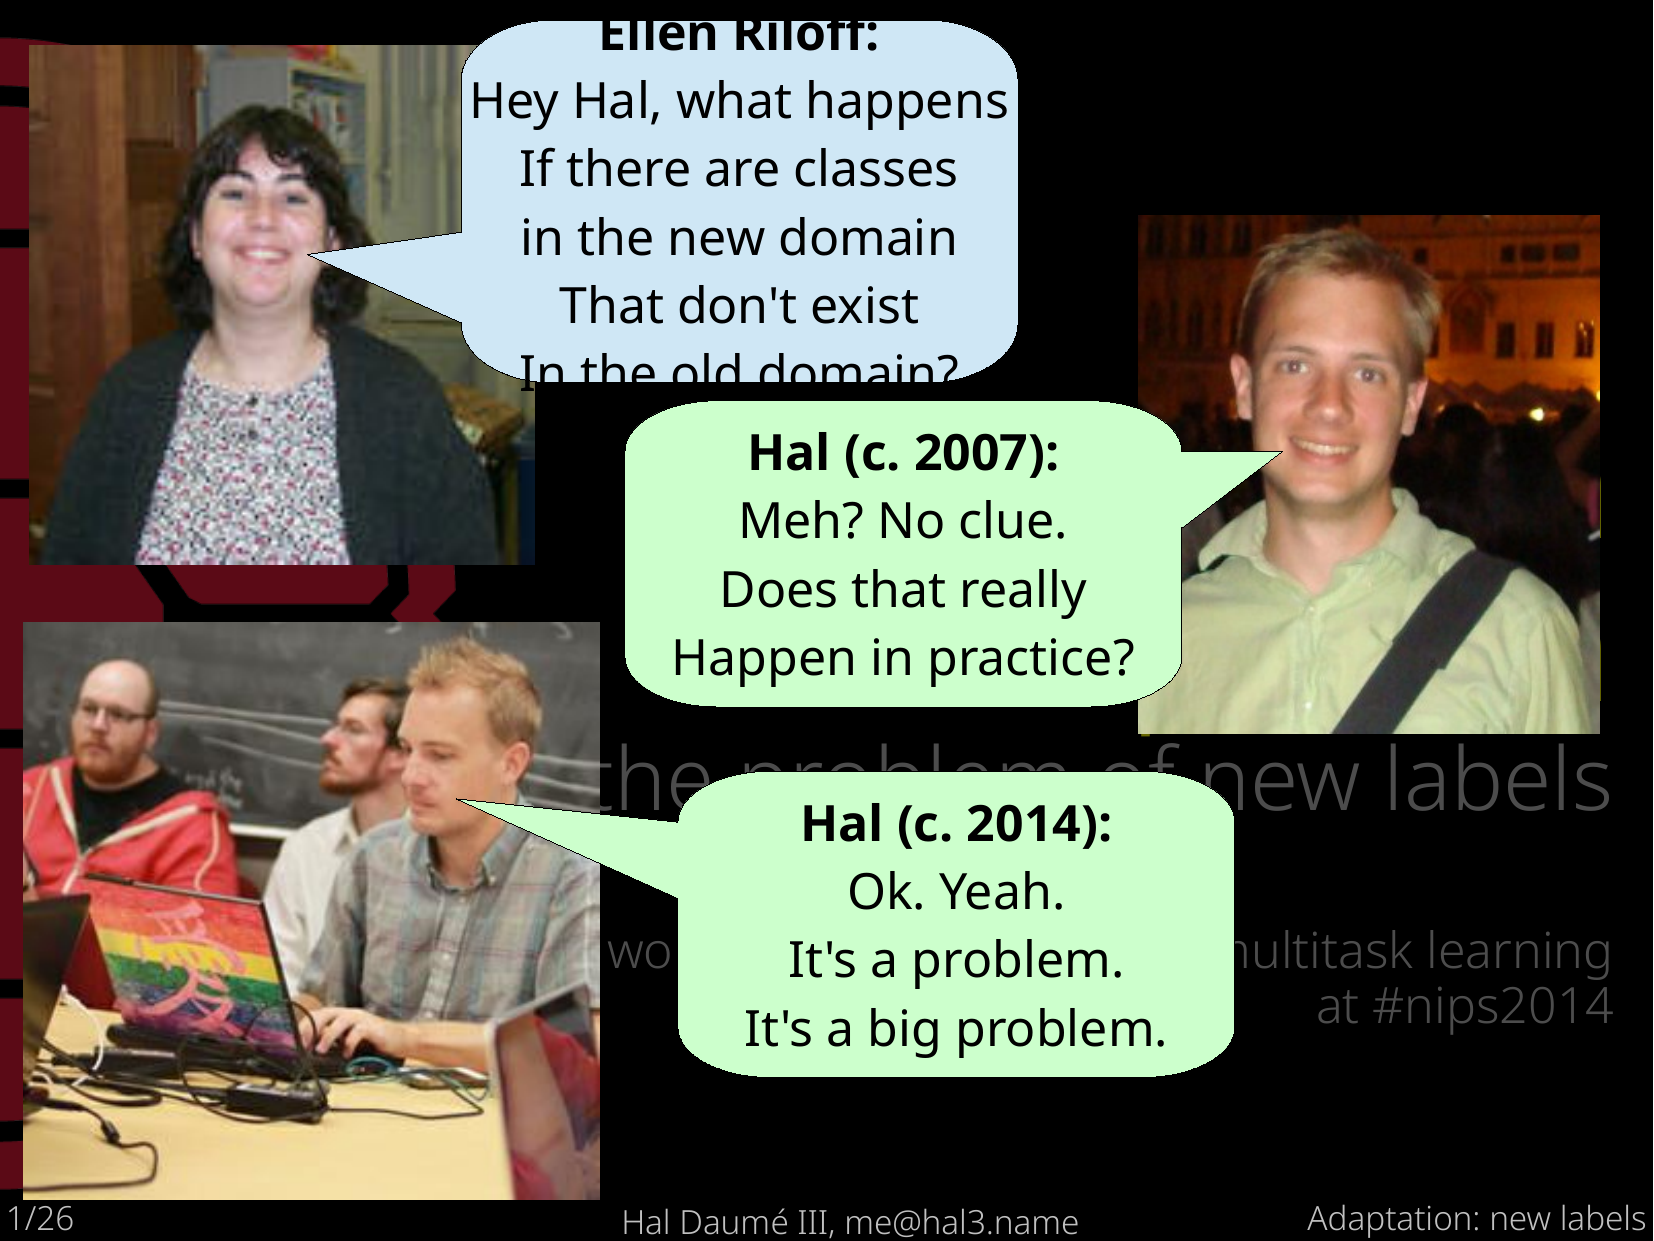

Ellen Riloff:
Hey Hal, what happens
If there are classes
in the new domain
That don't exist
In the old domain?
Hal (c. 2007):
Meh? No clue.
Does that really
Happen in practice?
# domain
adaptation
the problem of new labels
workshop on transfer and multitask learning
at #nips2014
Hal (c. 2014):
Ok. Yeah.
It's a problem.
It's a big problem.